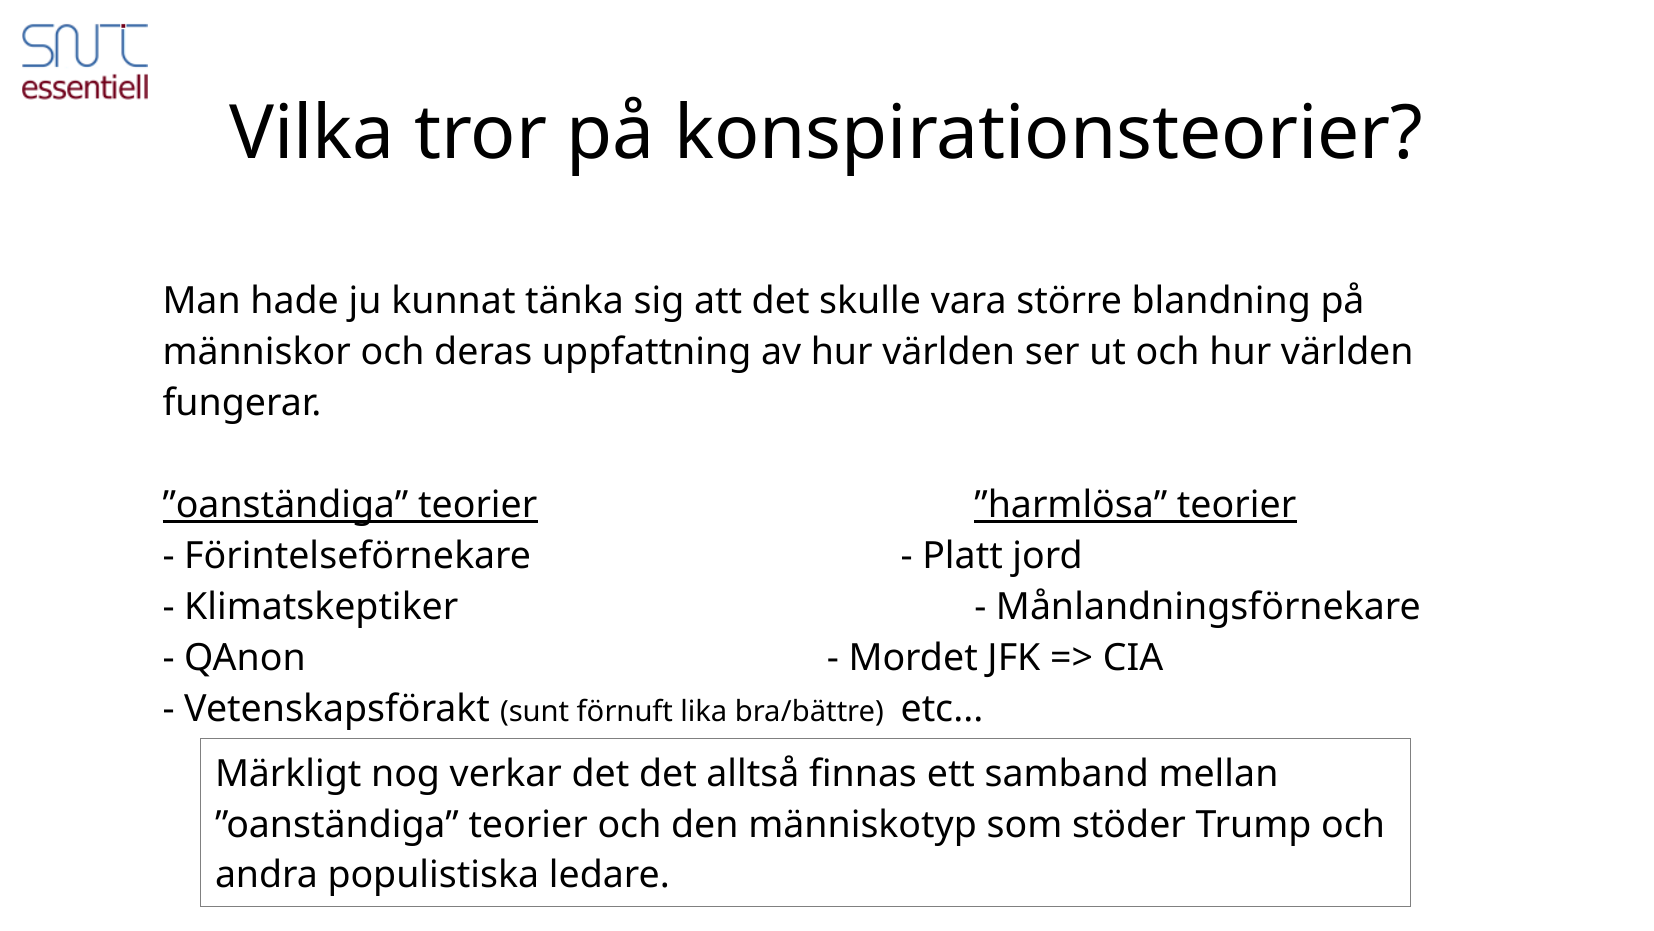

# Vilka tror på konspirationsteorier?
Man hade ju kunnat tänka sig att det skulle vara större blandning på människor och deras uppfattning av hur världen ser ut och hur världen fungerar.
”oanständiga” teorier						”harmlösa” teorier
- Förintelseförnekare						- Platt jord
- Klimatskeptiker							- Månlandningsförnekare
- QAnon								- Mordet JFK => CIA
- Vetenskapsförakt (sunt förnuft lika bra/bättre)	etc...
Märkligt nog verkar det det alltså finnas ett samband mellan ”oanständiga” teorier och den människotyp som stöder Trump och andra populistiska ledare.